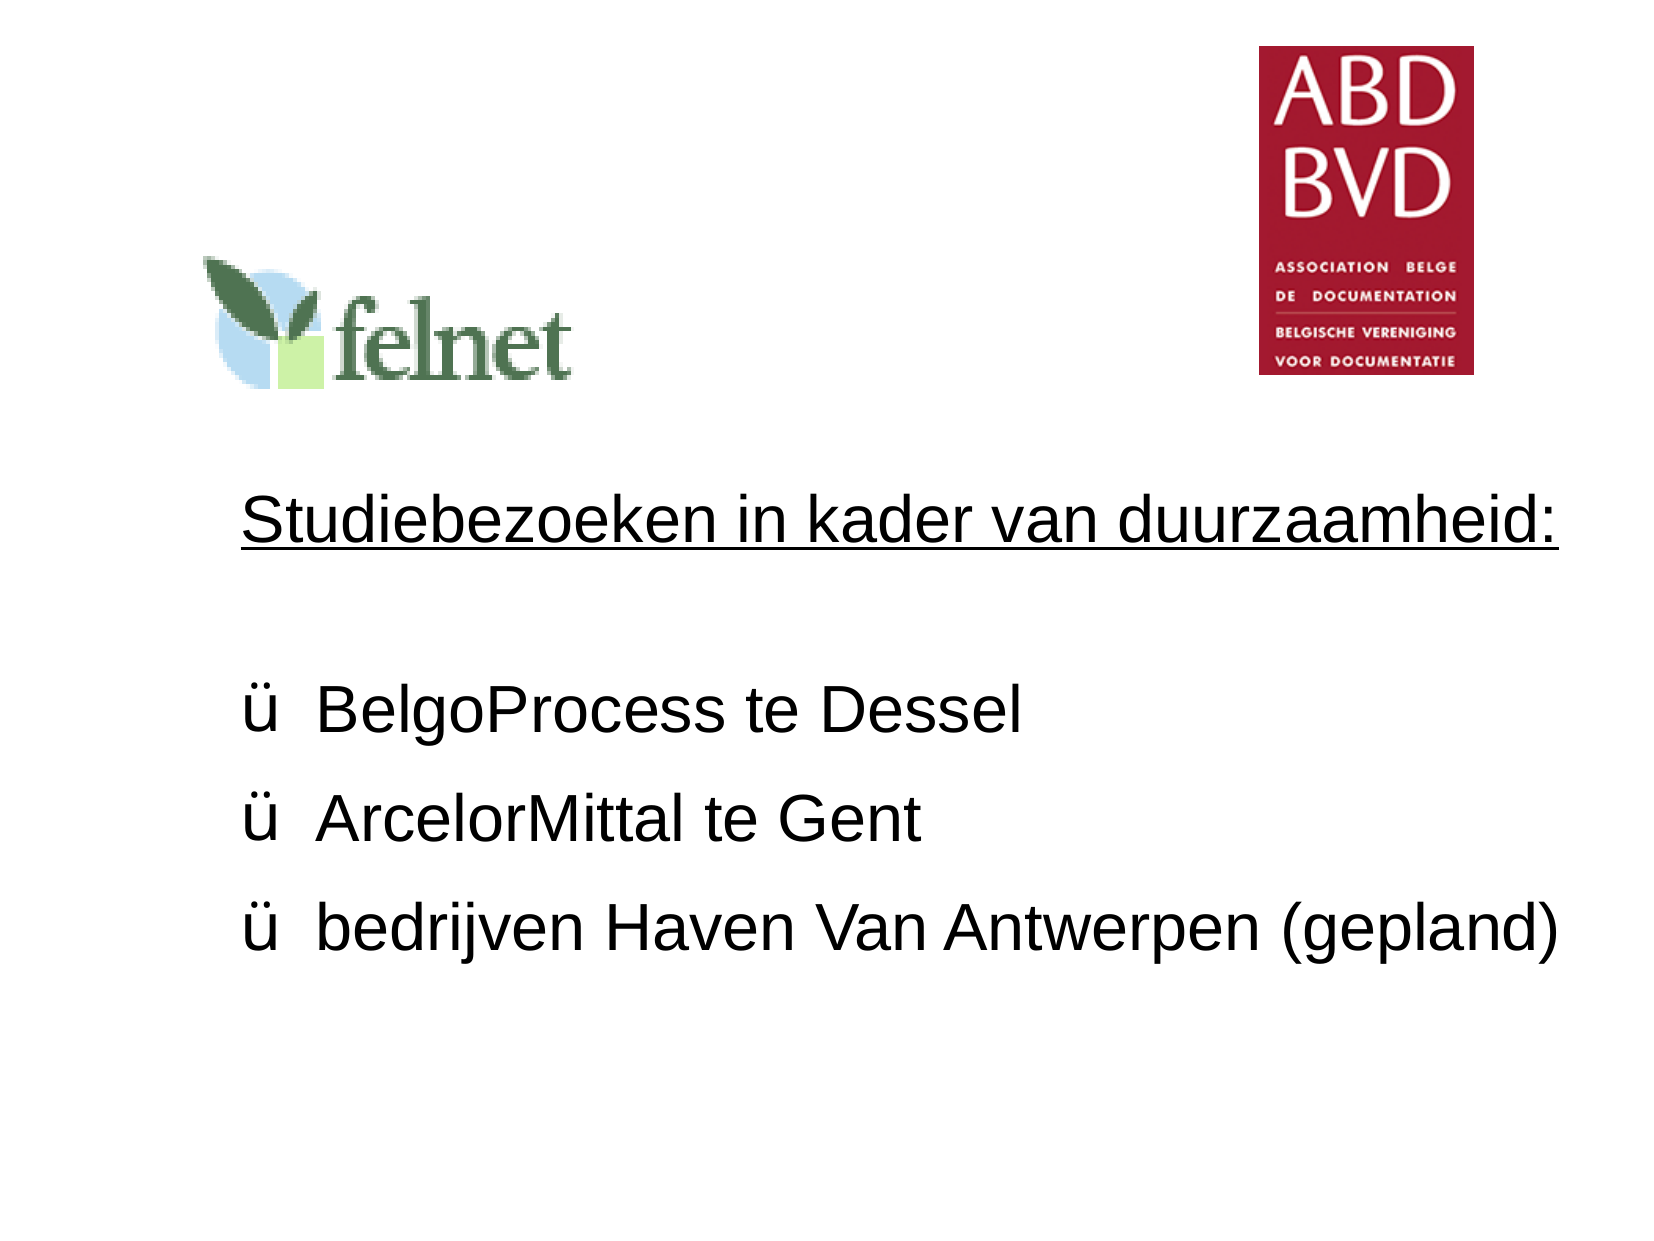

#
Studiebezoeken in kader van duurzaamheid:
BelgoProcess te Dessel
ArcelorMittal te Gent
bedrijven Haven Van Antwerpen (gepland)